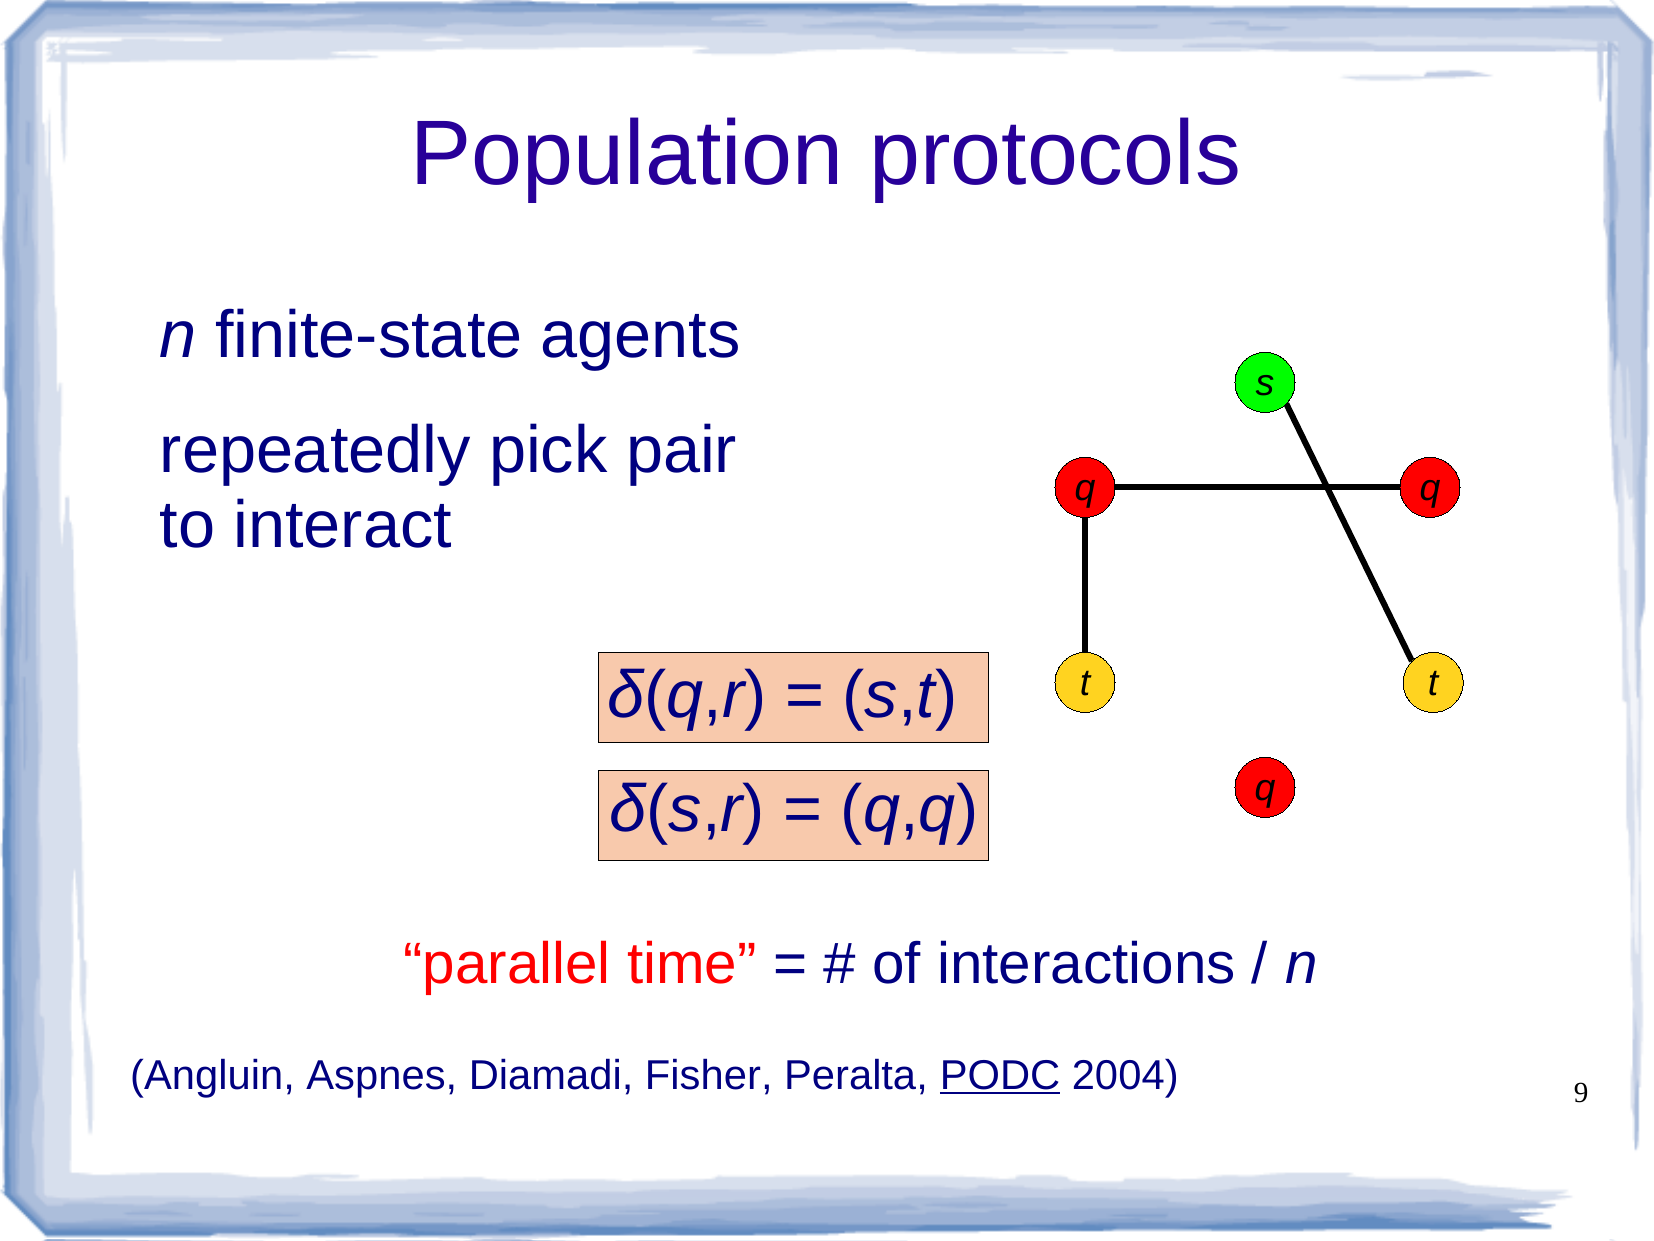

# Population protocols
n finite-state agents
q
s
repeatedly pick pair to interact
q
s
q
r
q
δ(q,r) = (s,t)
r
t
r
t
q
δ(s,r) = (q,q)
“parallel time” = # of interactions / n
(Angluin, Aspnes, Diamadi, Fisher, Peralta, PODC 2004)
9